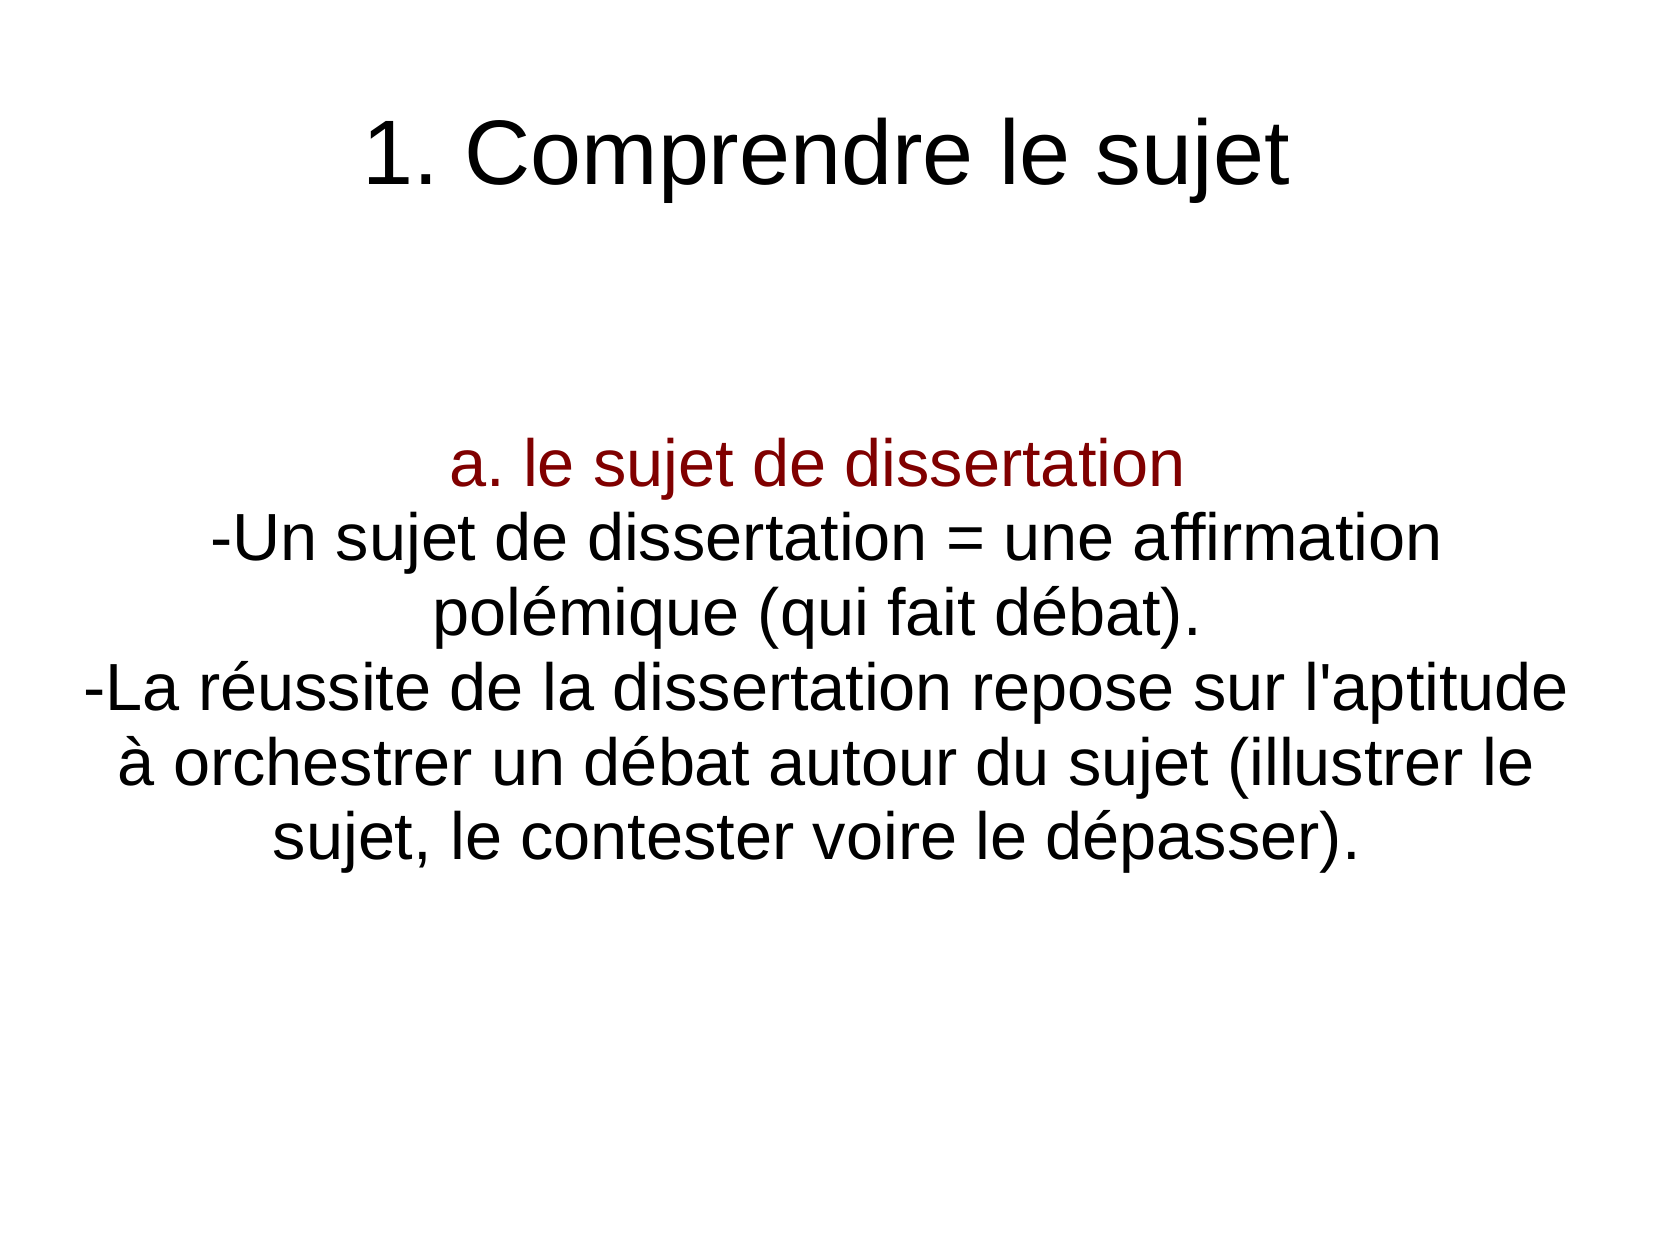

# 1. Comprendre le sujet
a. le sujet de dissertation
-Un sujet de dissertation = une affirmation polémique (qui fait débat).
-La réussite de la dissertation repose sur l'aptitude à orchestrer un débat autour du sujet (illustrer le sujet, le contester voire le dépasser).